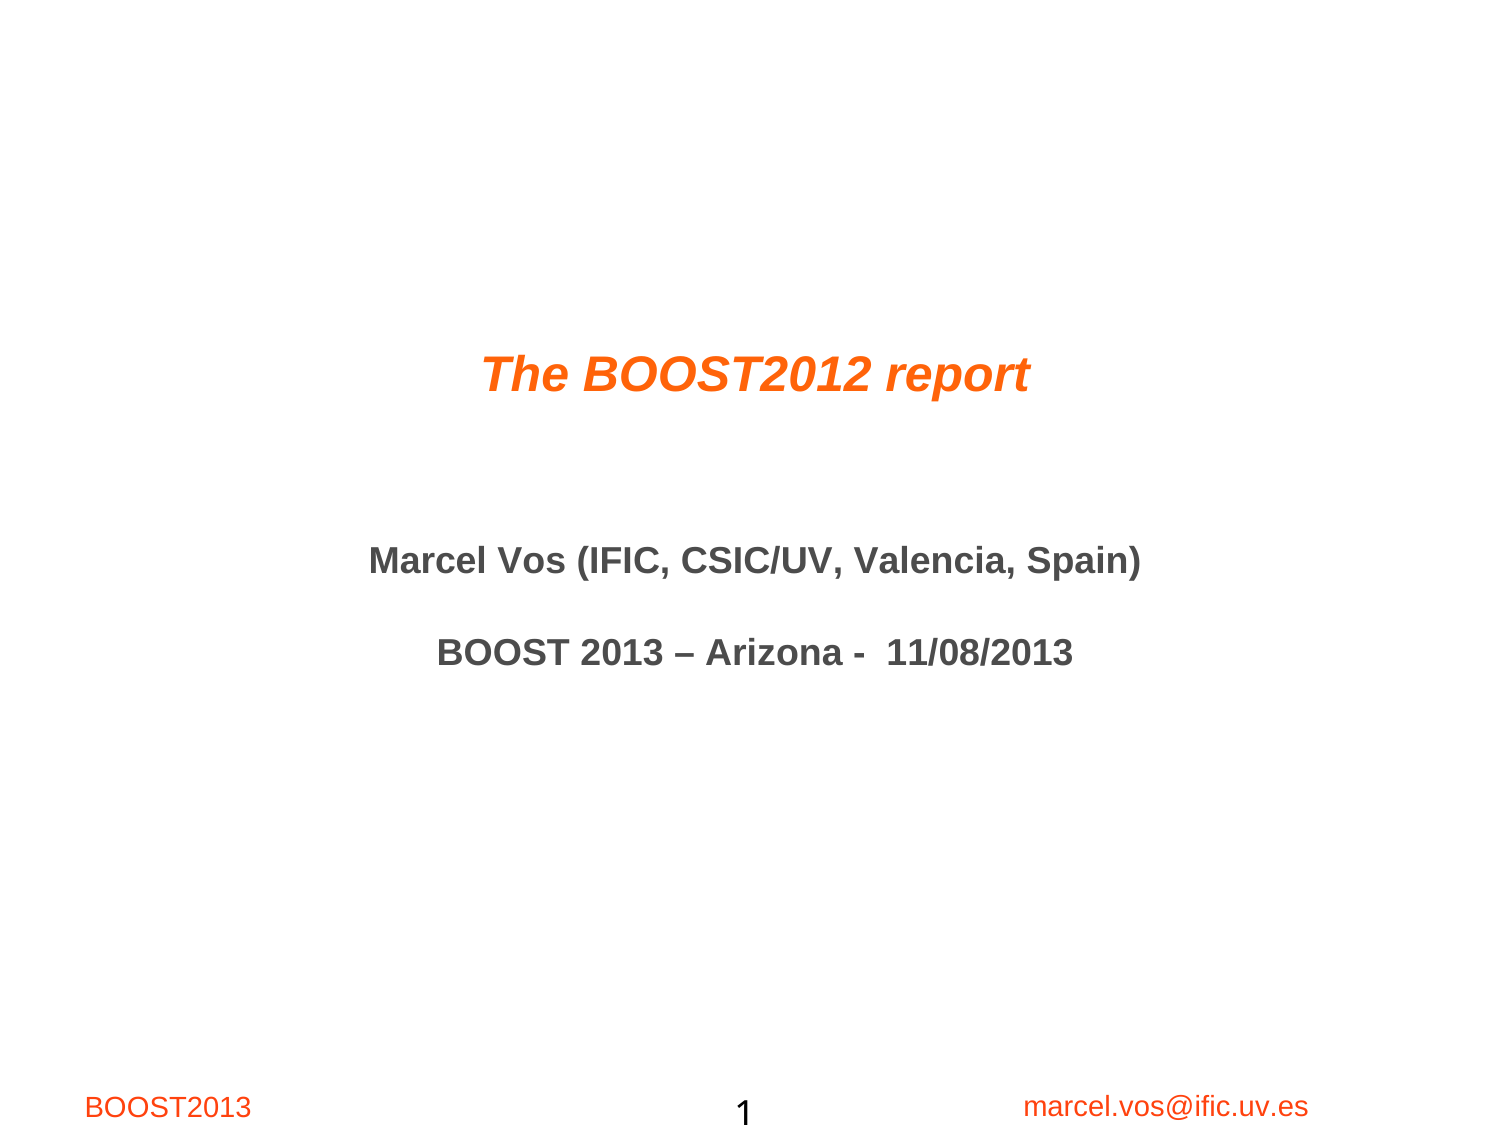

The BOOST2012 report
Marcel Vos (IFIC, CSIC/UV, Valencia, Spain)
BOOST 2013 – Arizona - 11/08/2013
1
Marcel.Vos@ific.uv.es